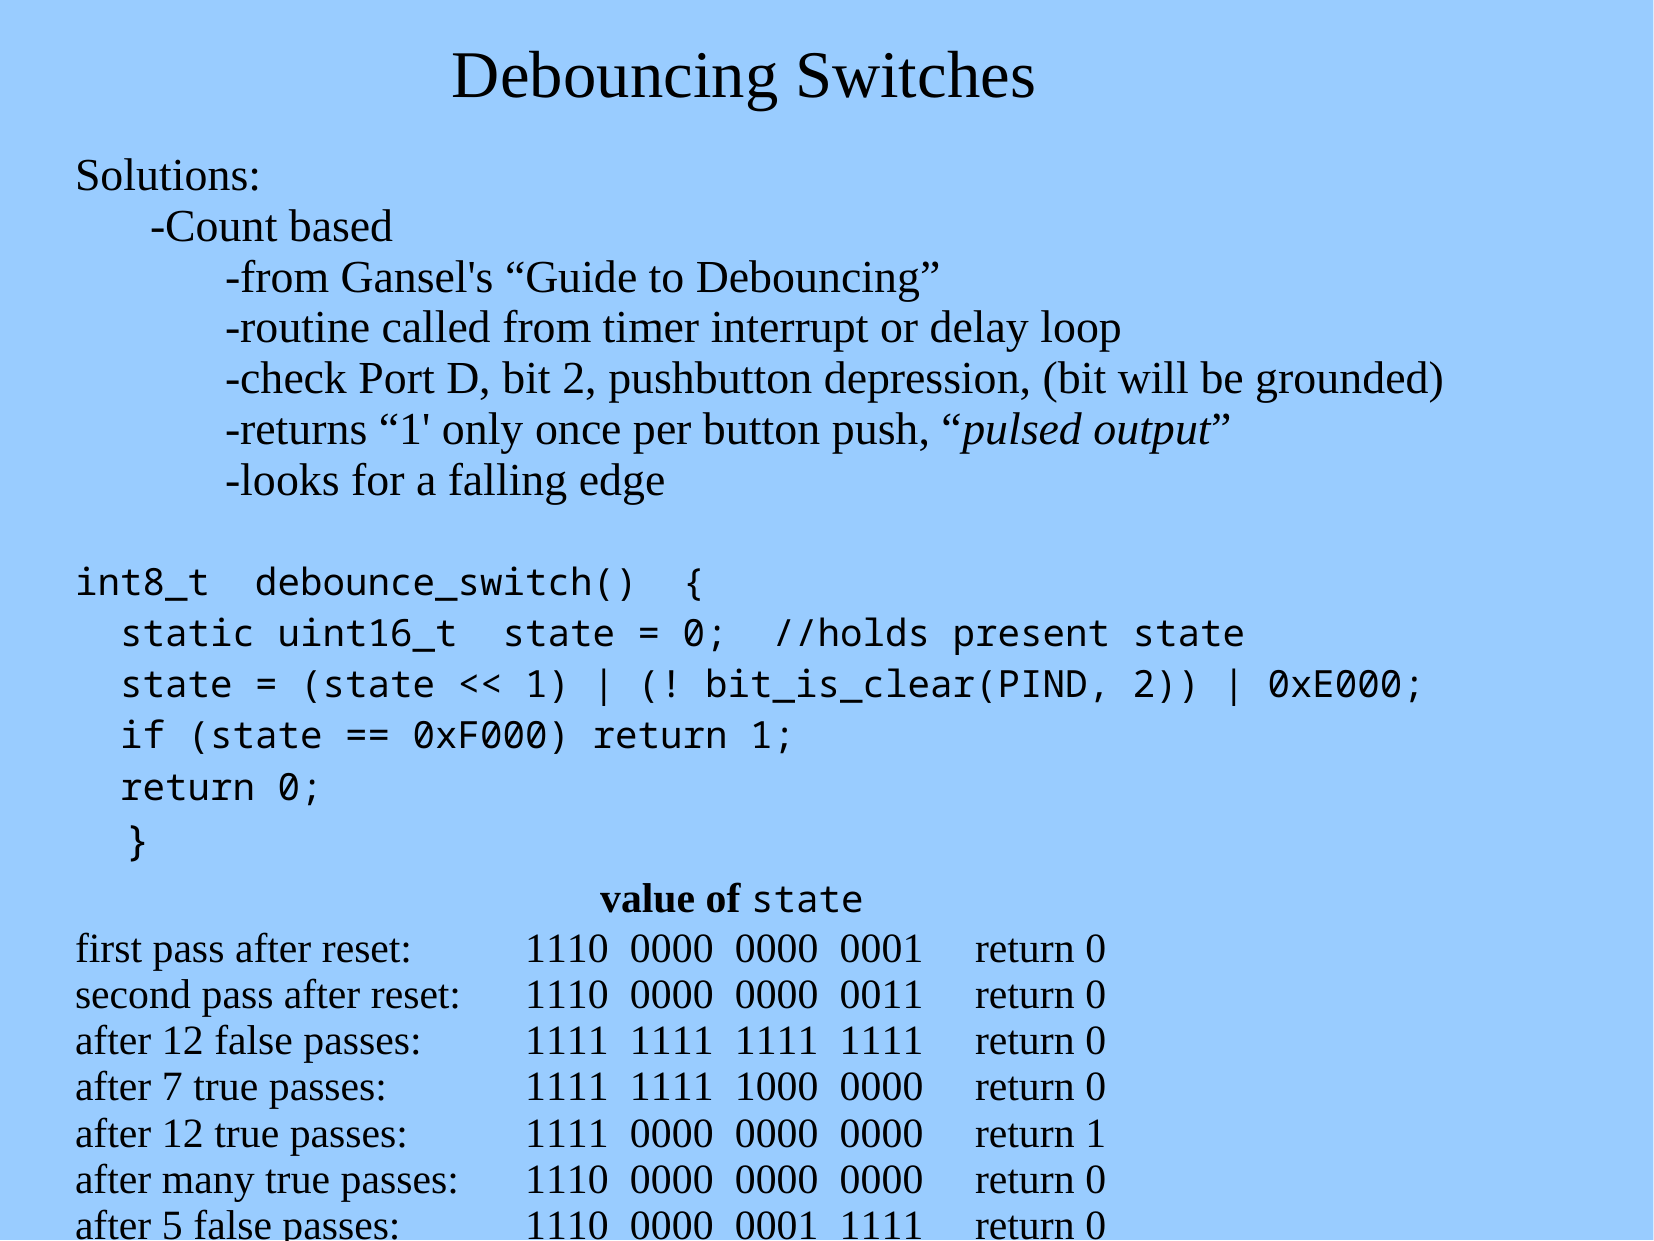

Debouncing Switches
Solutions:
	-Count based
		-from Gansel's “Guide to Debouncing”
		-routine called from timer interrupt or delay loop
		-check Port D, bit 2, pushbutton depression, (bit will be grounded)
		-returns “1' only once per button push, “pulsed output”
		-looks for a falling edge
int8_t debounce_switch() {
 static uint16_t state = 0; //holds present state
 state = (state << 1) | (! bit_is_clear(PIND, 2)) | 0xE000;
 if (state == 0xF000) return 1;
 return 0;
 }
						 value of state
first pass after reset: 	1110 0000 0000 0001	return 0
second pass after reset:	1110 0000 0000 0011 	return 0
after 12 false passes: 	1111 1111 1111 1111	return 0
after 7 true passes: 	1111 1111 1000 0000	return 0
after 12 true passes: 	1111 0000 0000 0000	return 1
after many true passes: 	1110 0000 0000 0000	return 0
after 5 false passes: 	1110 0000 0001 1111	return 0